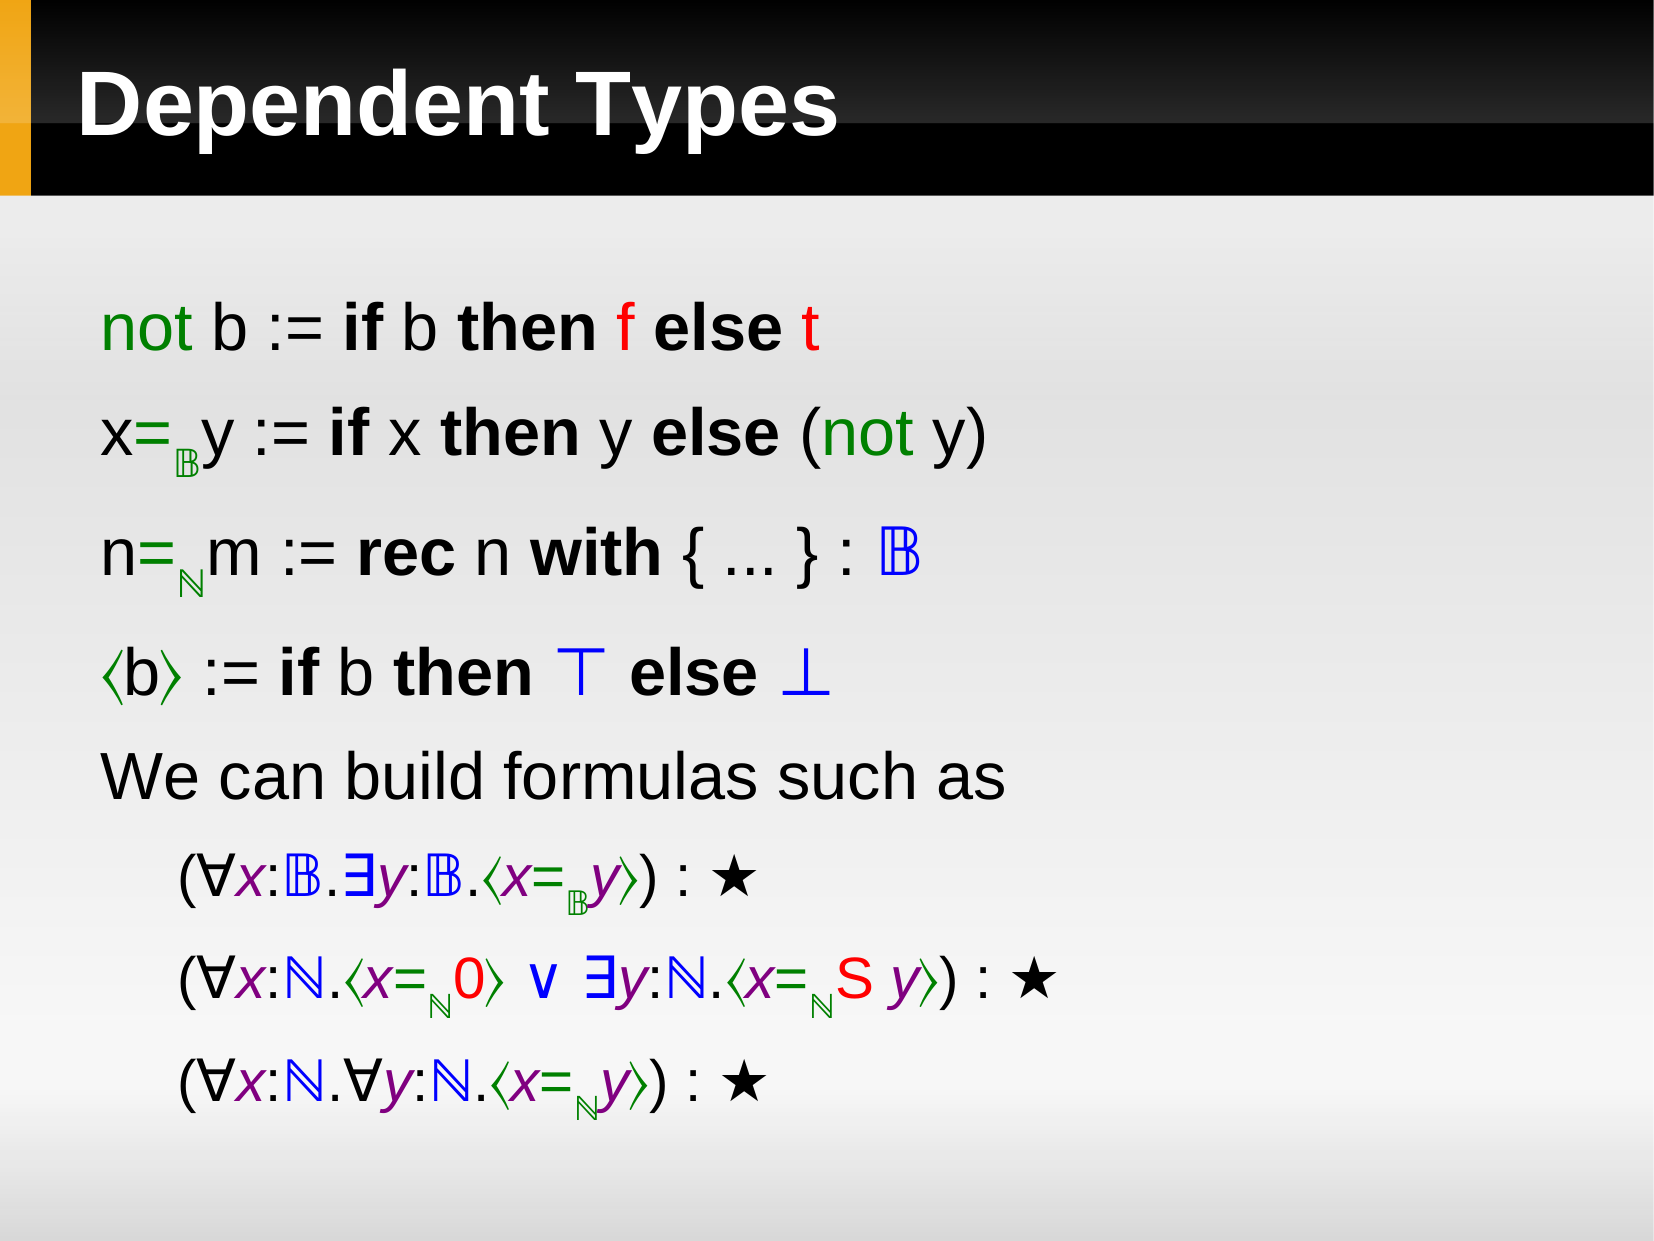

# Dependent Types
not b := if b then f else t
x=𝔹y := if x then y else (not y)
n=ℕm := rec n with { ... } : 𝔹
〈b〉 := if b then ⊤ else ⊥
We can build formulas such as
(∀x:𝔹.∃y:𝔹.〈x=𝔹y〉) : ★
(∀x:ℕ.〈x=ℕ0〉 ∨ ∃y:ℕ.〈x=ℕS y〉) : ★
(∀x:ℕ.∀y:ℕ.〈x=ℕy〉) : ★